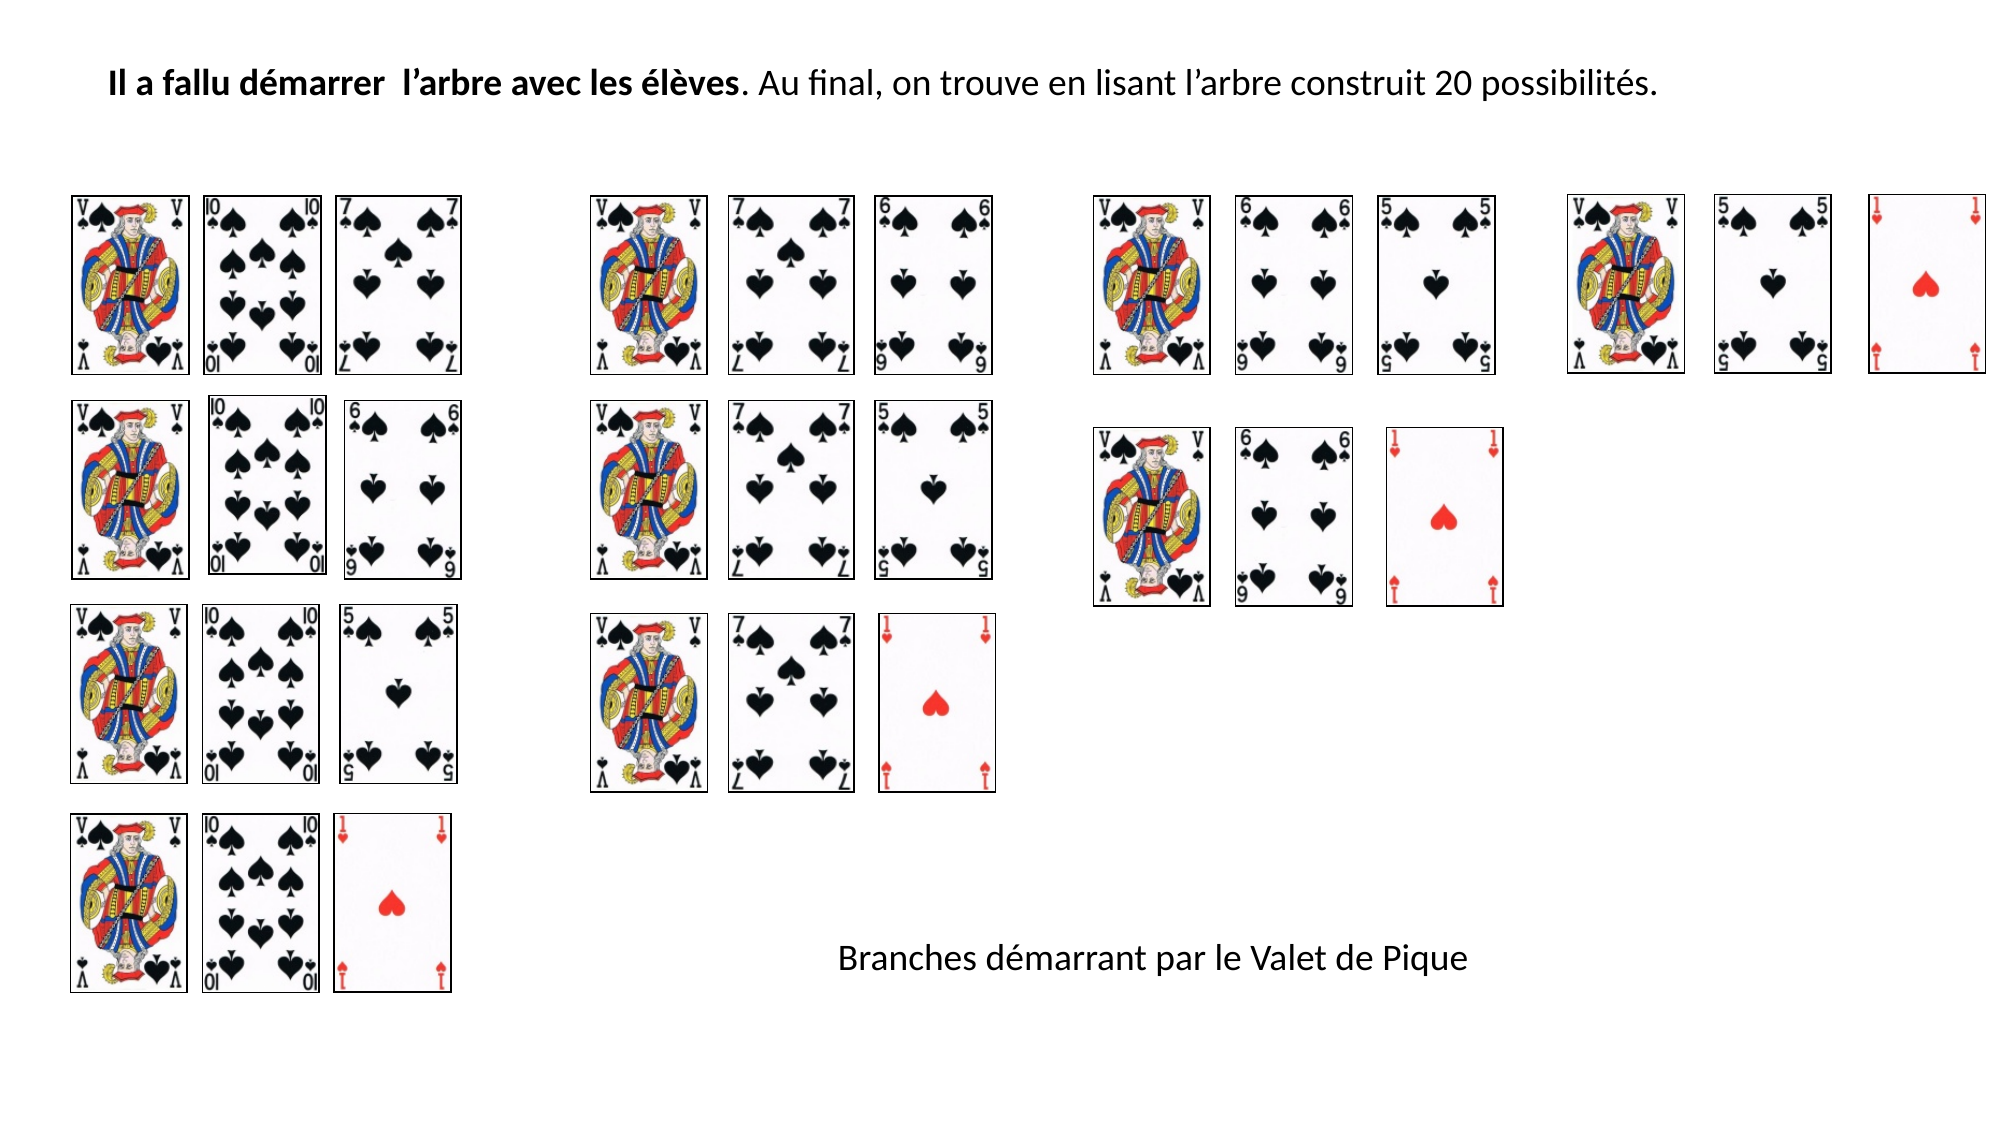

Il a fallu démarrer l’arbre avec les élèves. Au final, on trouve en lisant l’arbre construit 20 possibilités.
Branches démarrant par le Valet de Pique